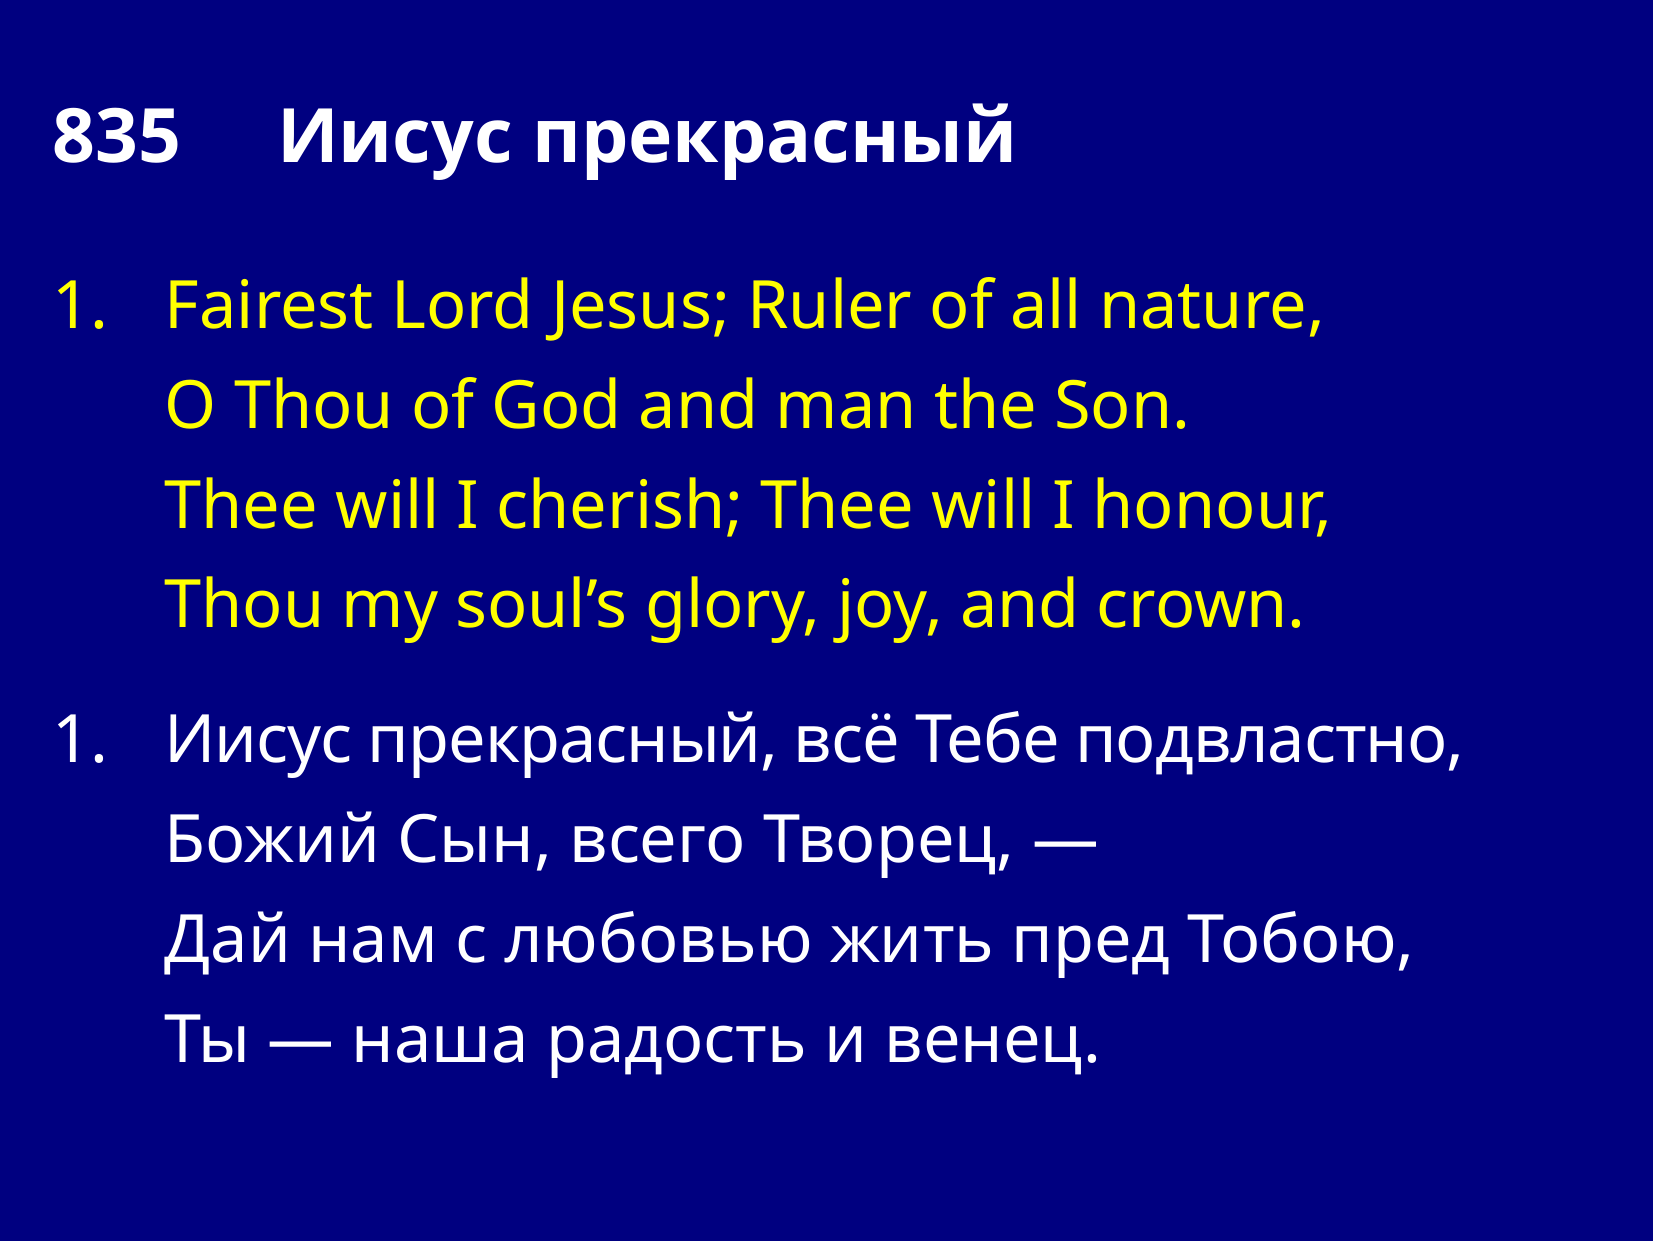

835	Иисус прекрасный
1.	Fairest Lord Jesus; Ruler of all nature,
	O Thou of God and man the Son.
	Thee will I cherish; Thee will I honour,
	Thou my soul’s glory, joy, and crown.
1.	Иисус прекрасный, всё Тебе подвластно,
	Божий Сын, всего Творец, —
	Дай нам с любовью жить пред Тобою,
	Ты — наша радость и венец.